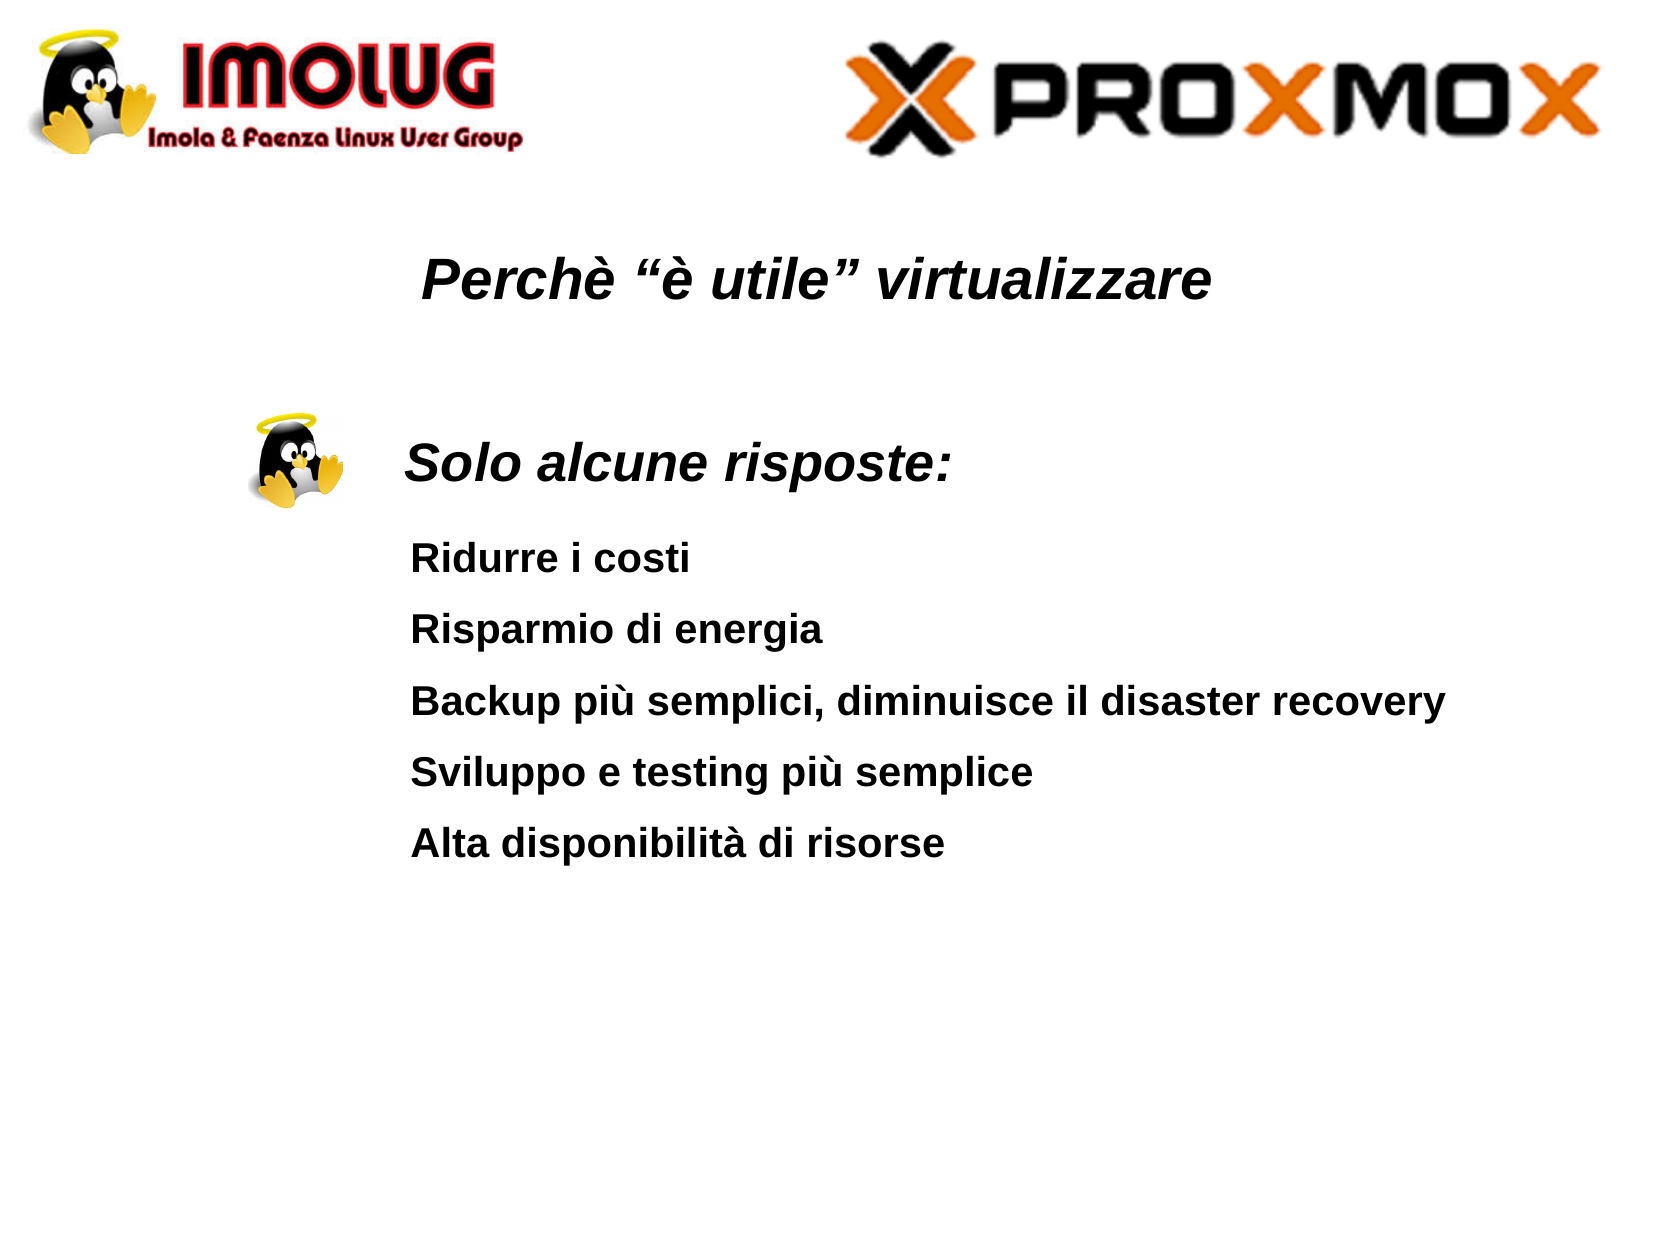

Perchè “è utile” virtualizzare
Solo alcune risposte:
Ridurre i costi
Risparmio di energia
Backup più semplici, diminuisce il disaster recovery
Sviluppo e testing più semplice
Alta disponibilità di risorse